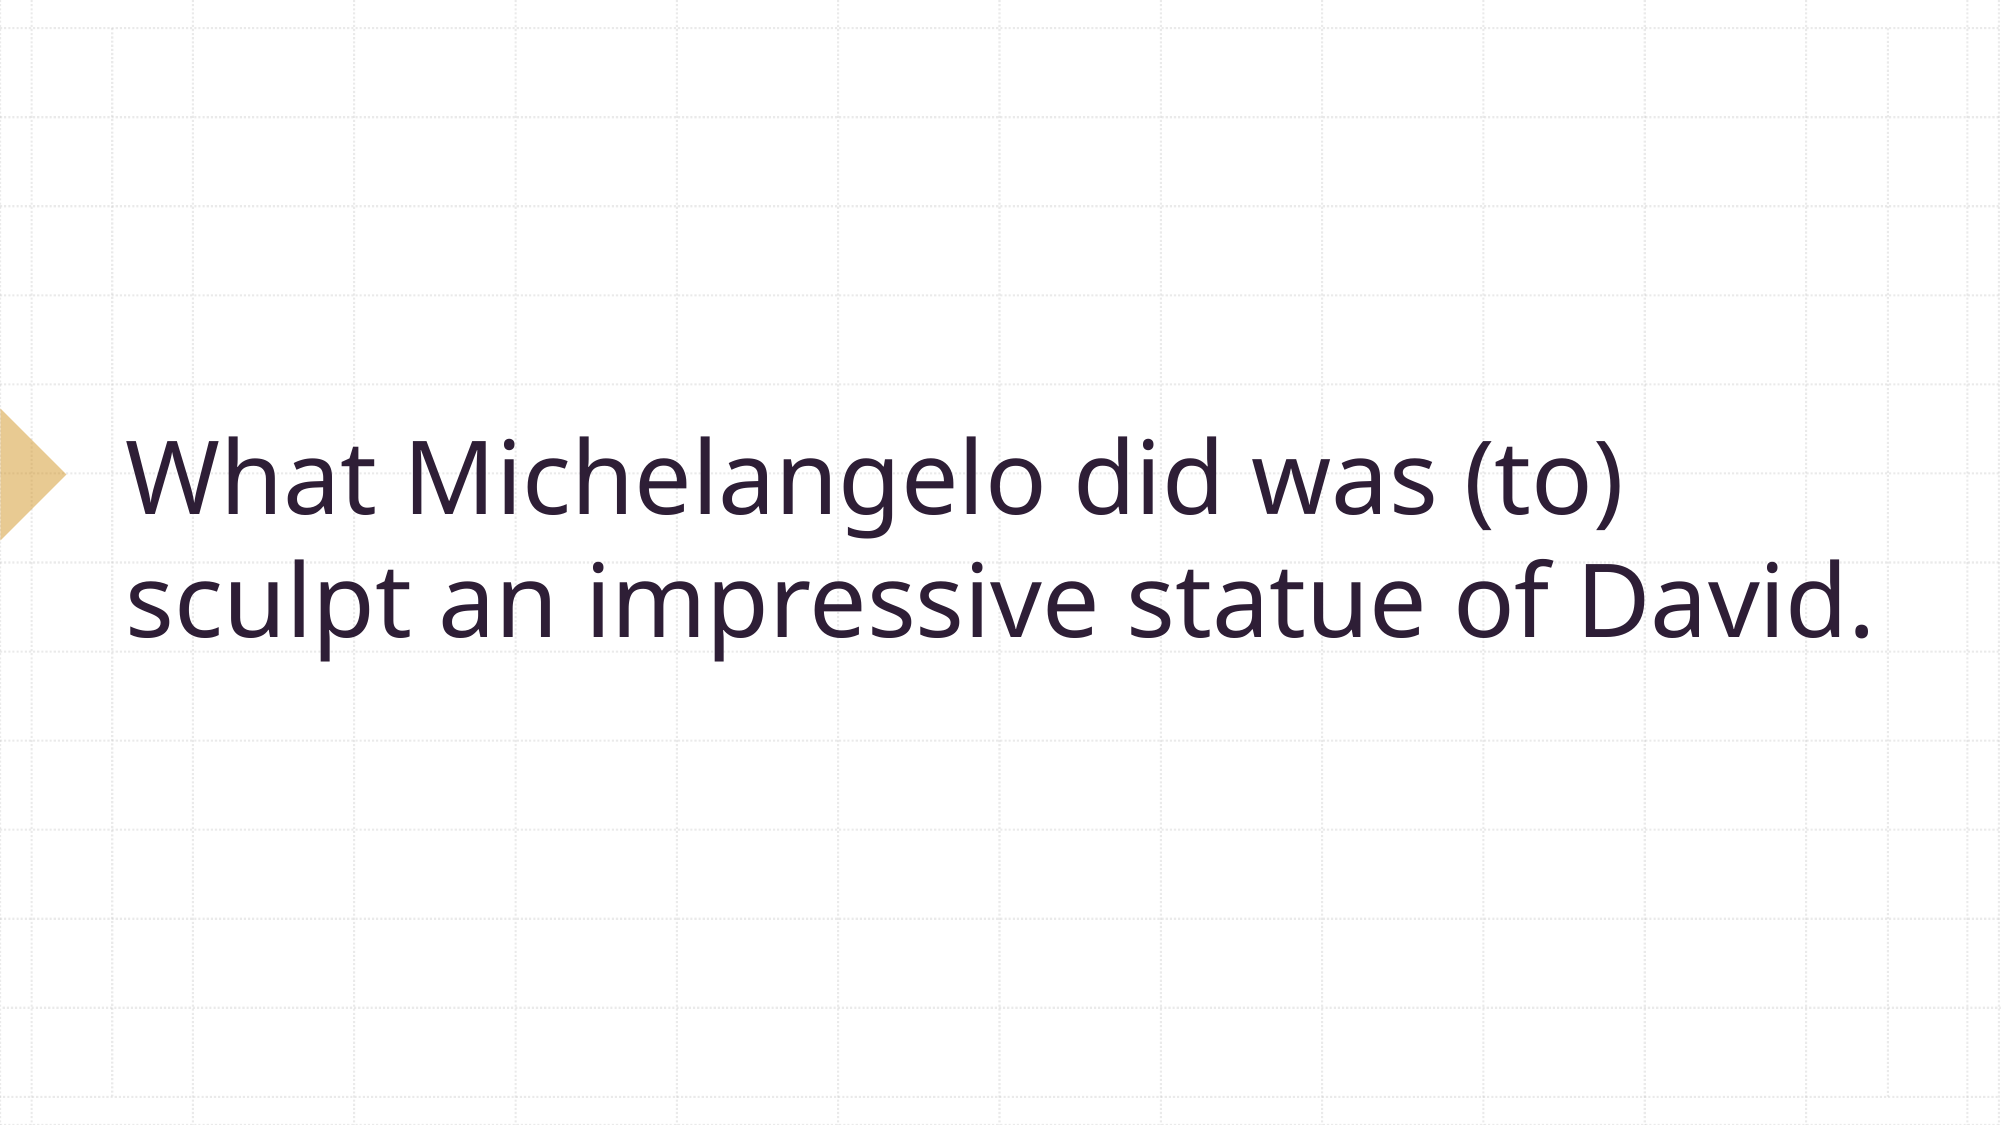

# What Michelangelo did was (to) sculpt an impressive statue of David.